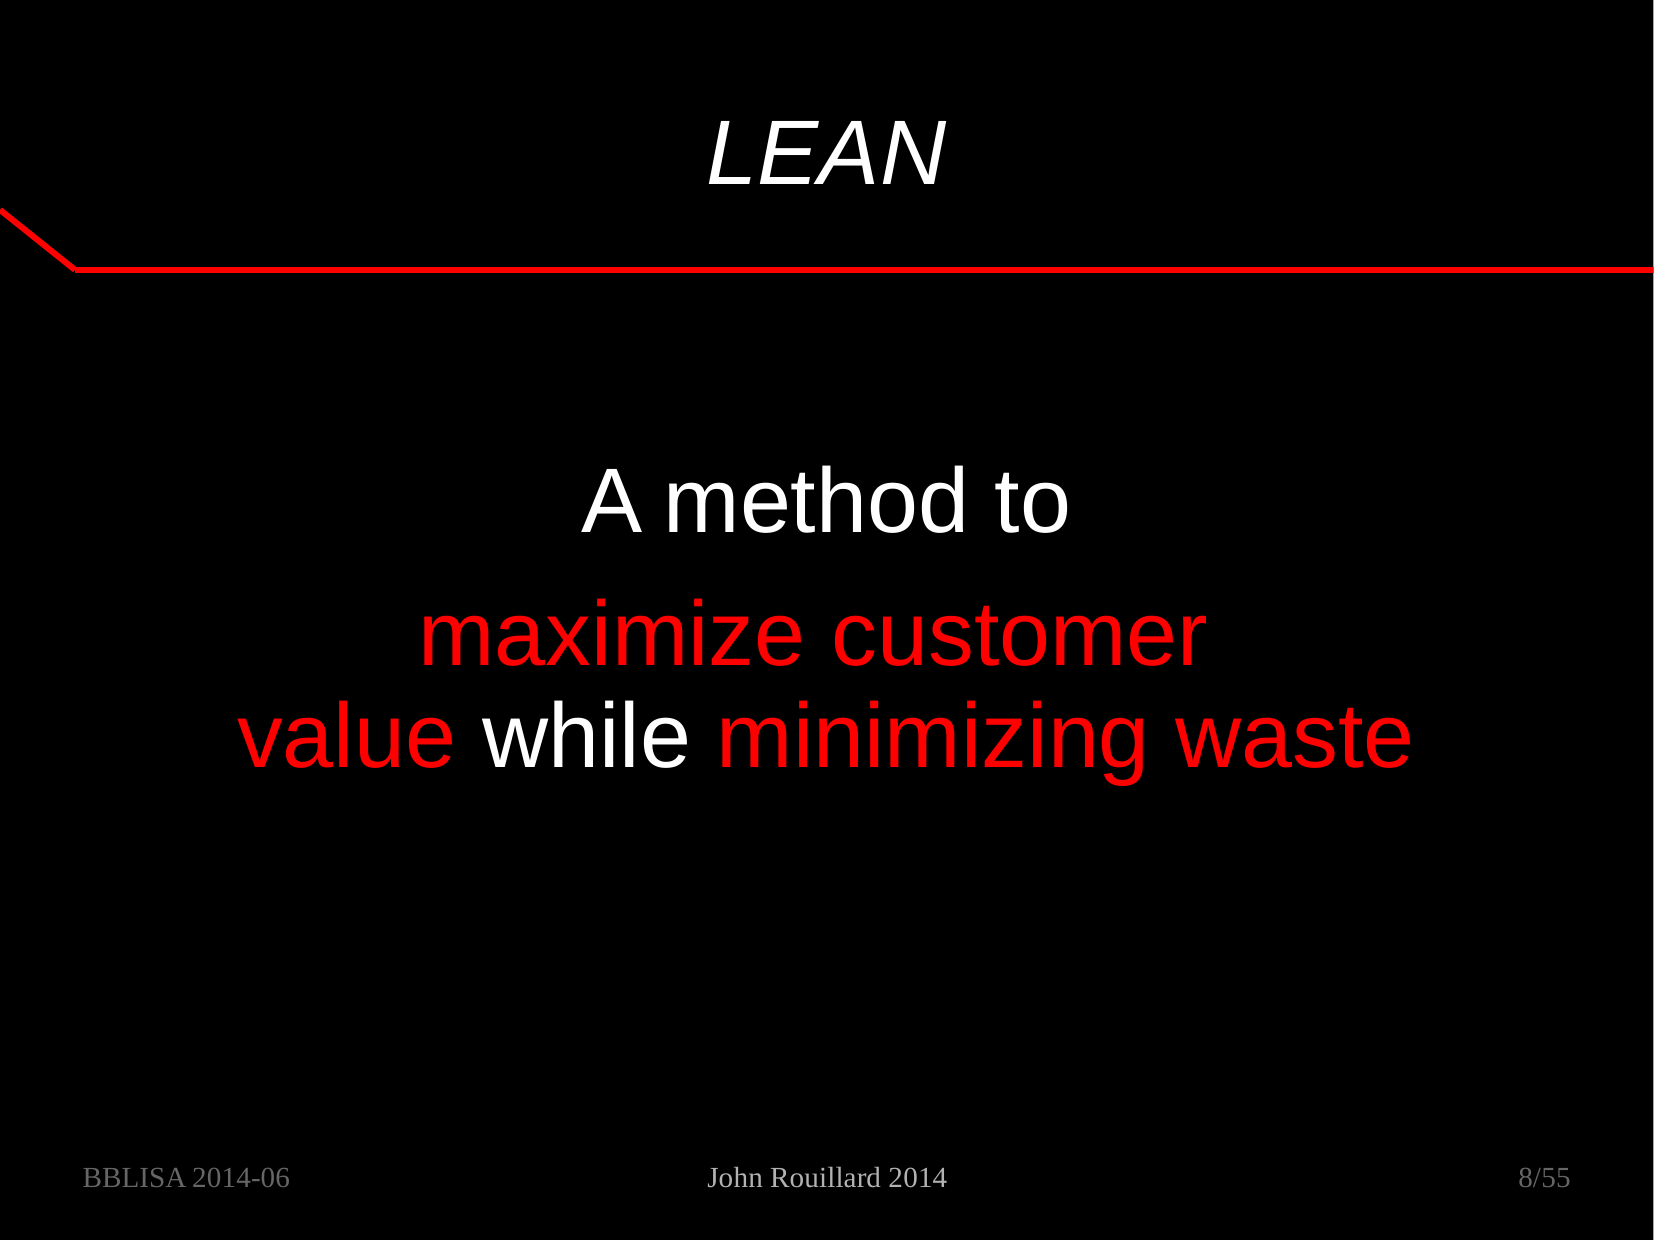

# LEAN
A method to
maximize customer
value while minimizing waste
BBLISA 2014-06
John Rouillard 2014
8